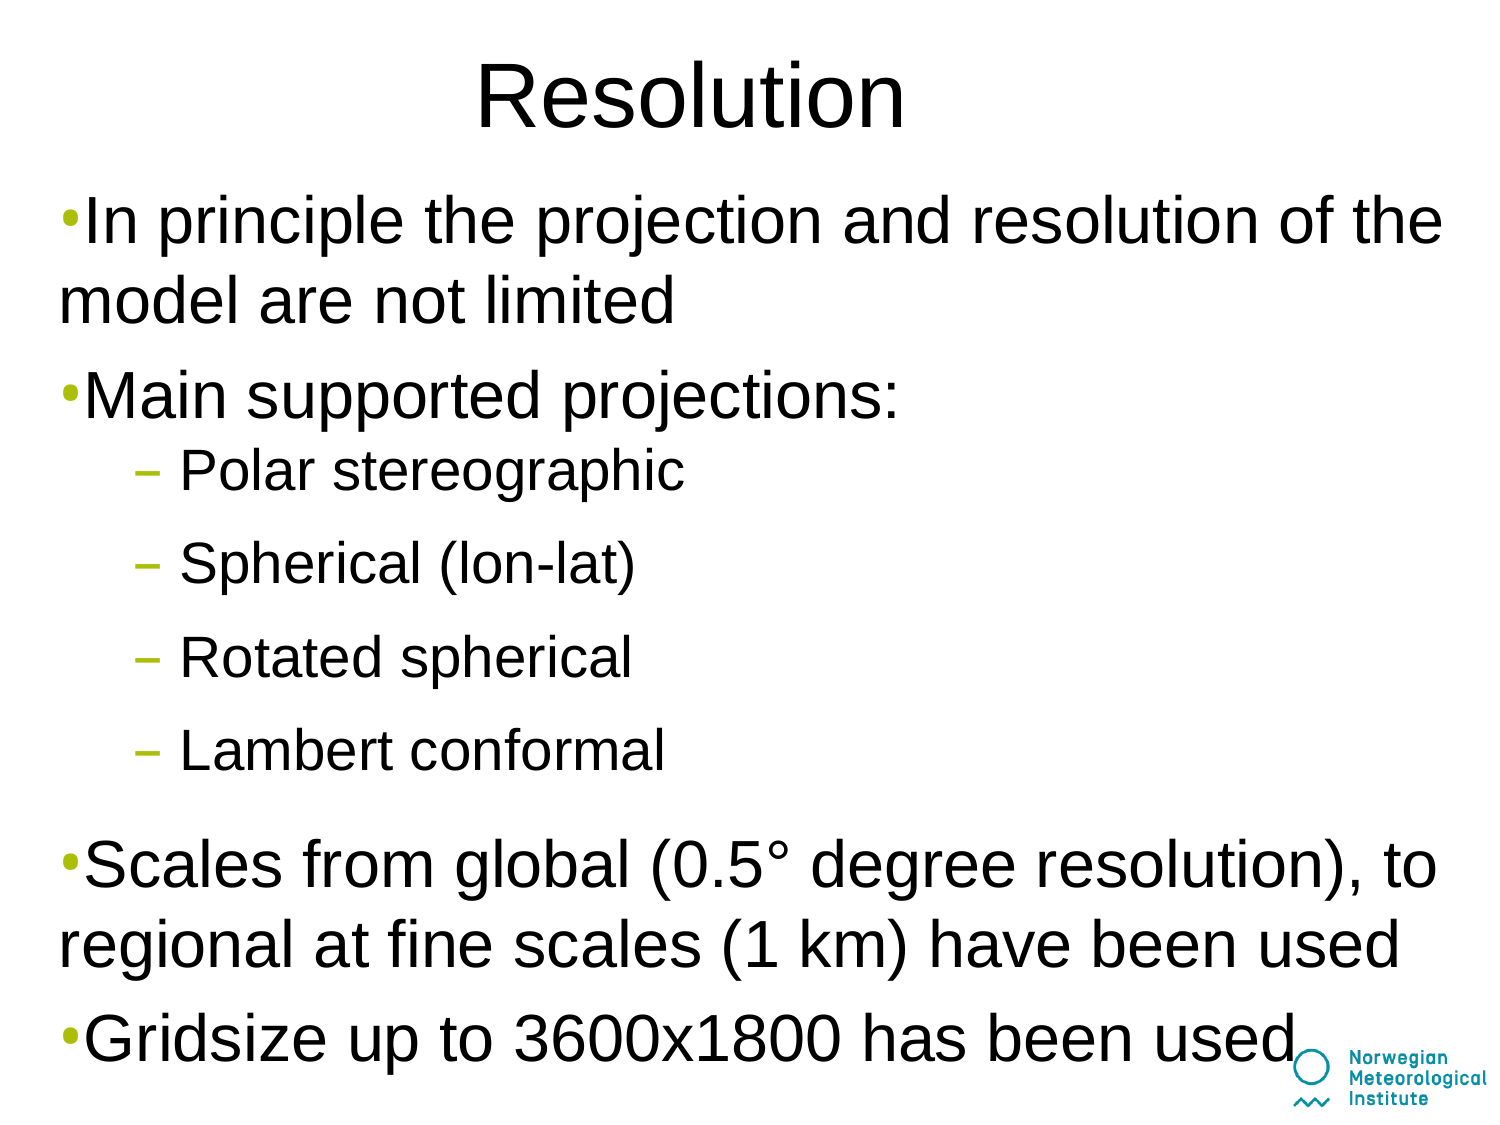

# Resolution
In principle the projection and resolution of the model are not limited
Main supported projections:
Polar stereographic
Spherical (lon-lat)
Rotated spherical
Lambert conformal
Scales from global (0.5° degree resolution), to regional at fine scales (1 km) have been used
Gridsize up to 3600x1800 has been used